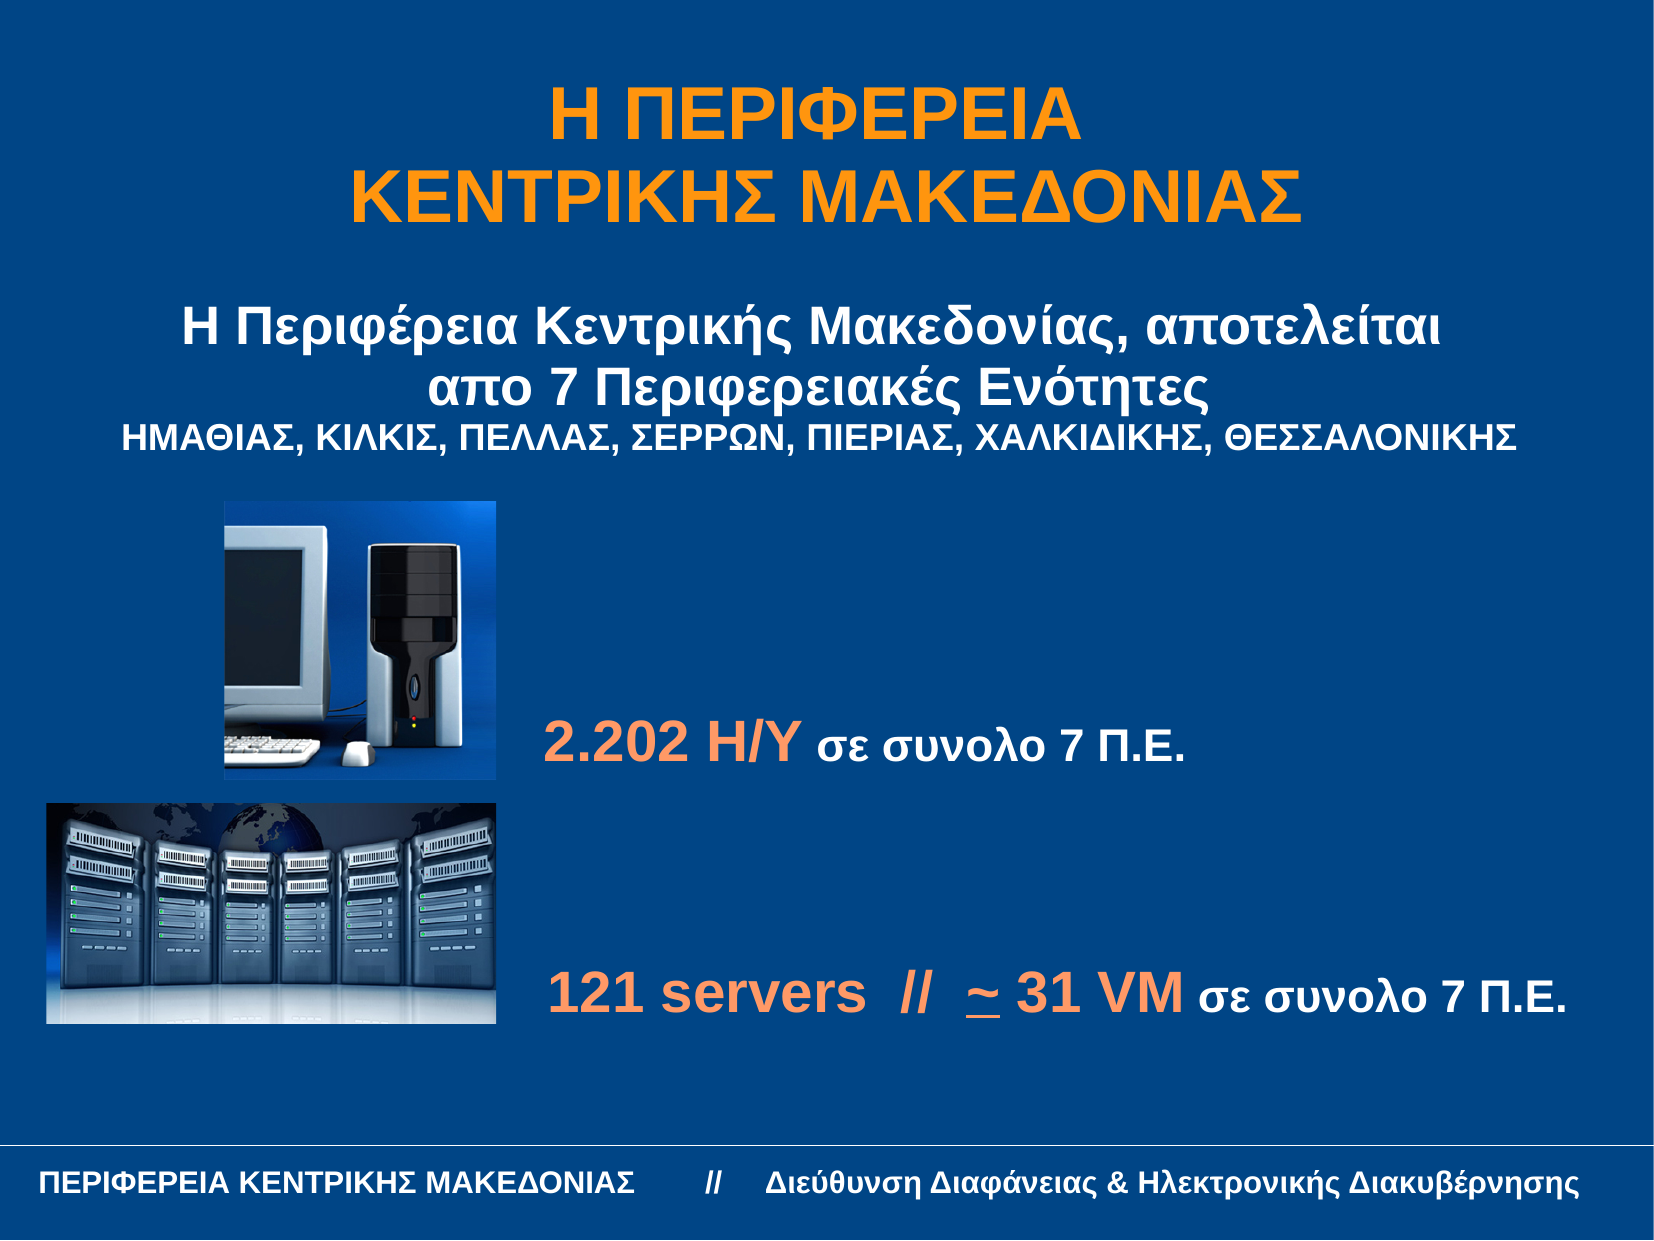

# Η ΠΕΡΙΦΕΡΕΙΑ ΚΕΝΤΡΙΚΗΣ ΜΑΚΕΔΟΝΙΑΣ
Η Περιφέρεια Κεντρικής Μακεδονίας, αποτελείται
απο 7 Περιφερειακές Ενότητες
ΗΜΑΘΙΑΣ, ΚΙΛΚΙΣ, ΠΕΛΛΑΣ, ΣΕΡΡΩΝ, ΠΙΕΡΙΑΣ, ΧΑΛΚΙΔΙΚΗΣ, ΘΕΣΣΑΛΟΝΙΚΗΣ
2.202 Η/Υ σε συνολο 7 Π.Ε.
 121 servers // ~ 31 VM σε συνολο 7 Π.Ε.
ΠΕΡΙΦΕΡΕΙΑ ΚΕΝΤΡΙΚΗΣ ΜΑΚΕΔΟΝΙΑΣ // Διεύθυνση Διαφάνειας & Ηλεκτρονικής Διακυβέρνησης